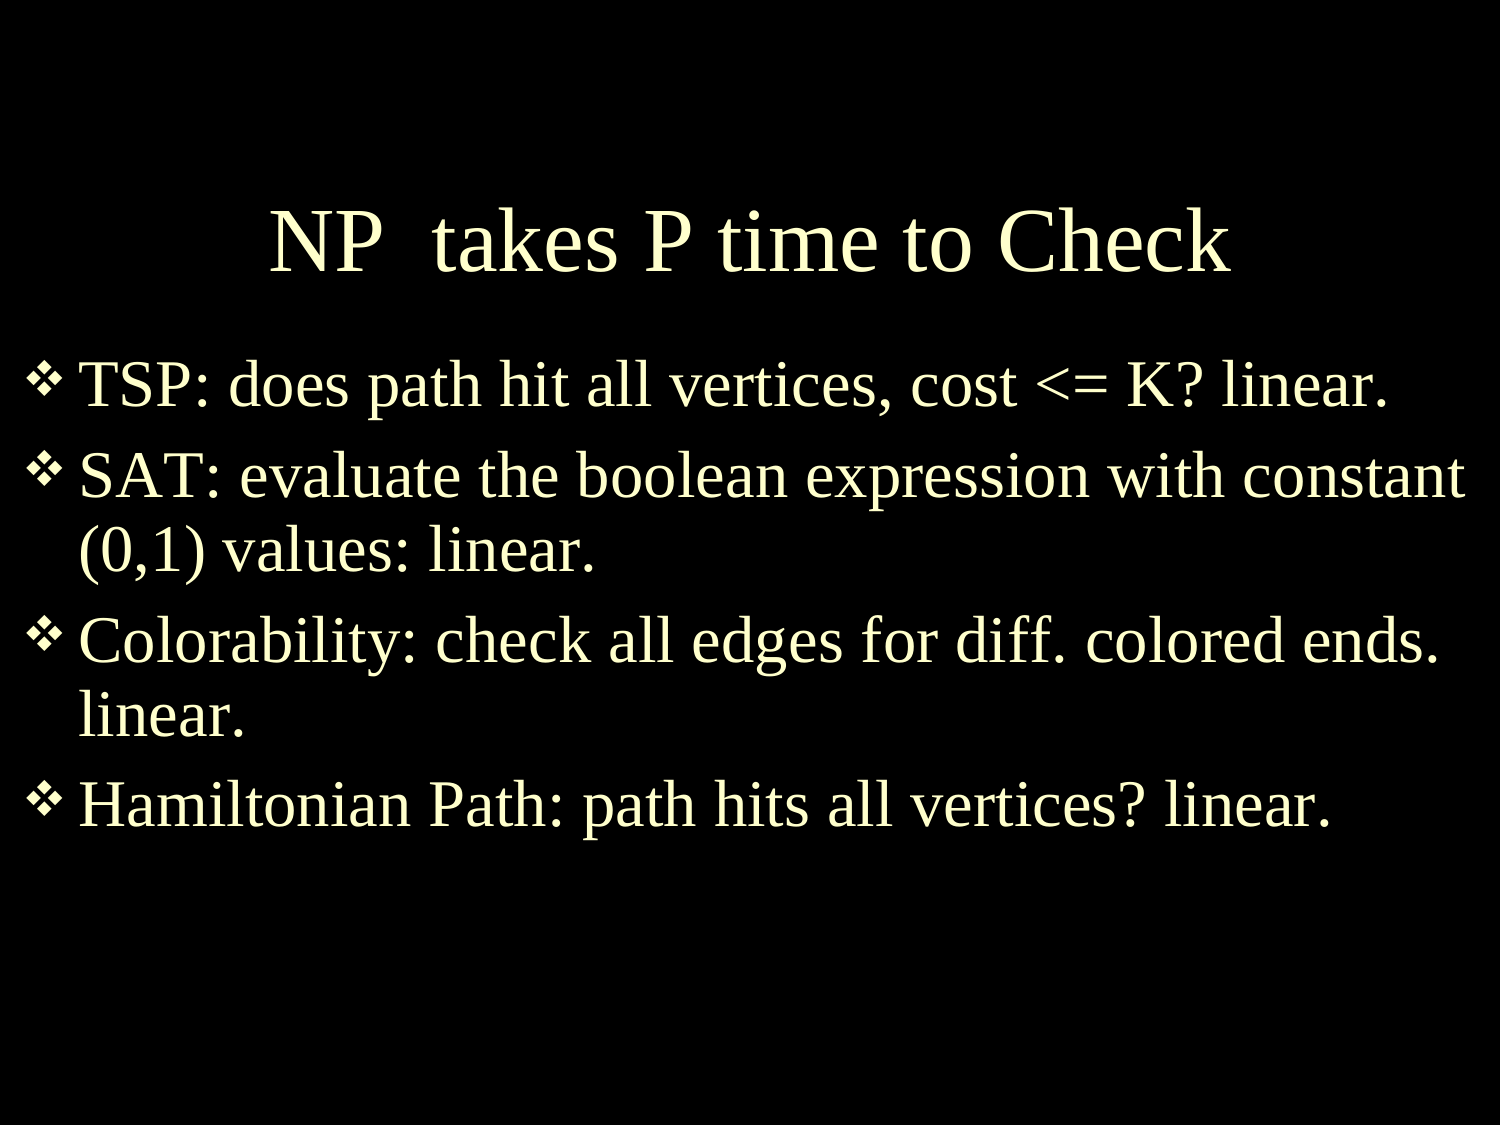

# NP takes P time to Check
TSP: does path hit all vertices, cost <= K? linear.
SAT: evaluate the boolean expression with constant (0,1) values: linear.
Colorability: check all edges for diff. colored ends. linear.
Hamiltonian Path: path hits all vertices? linear.